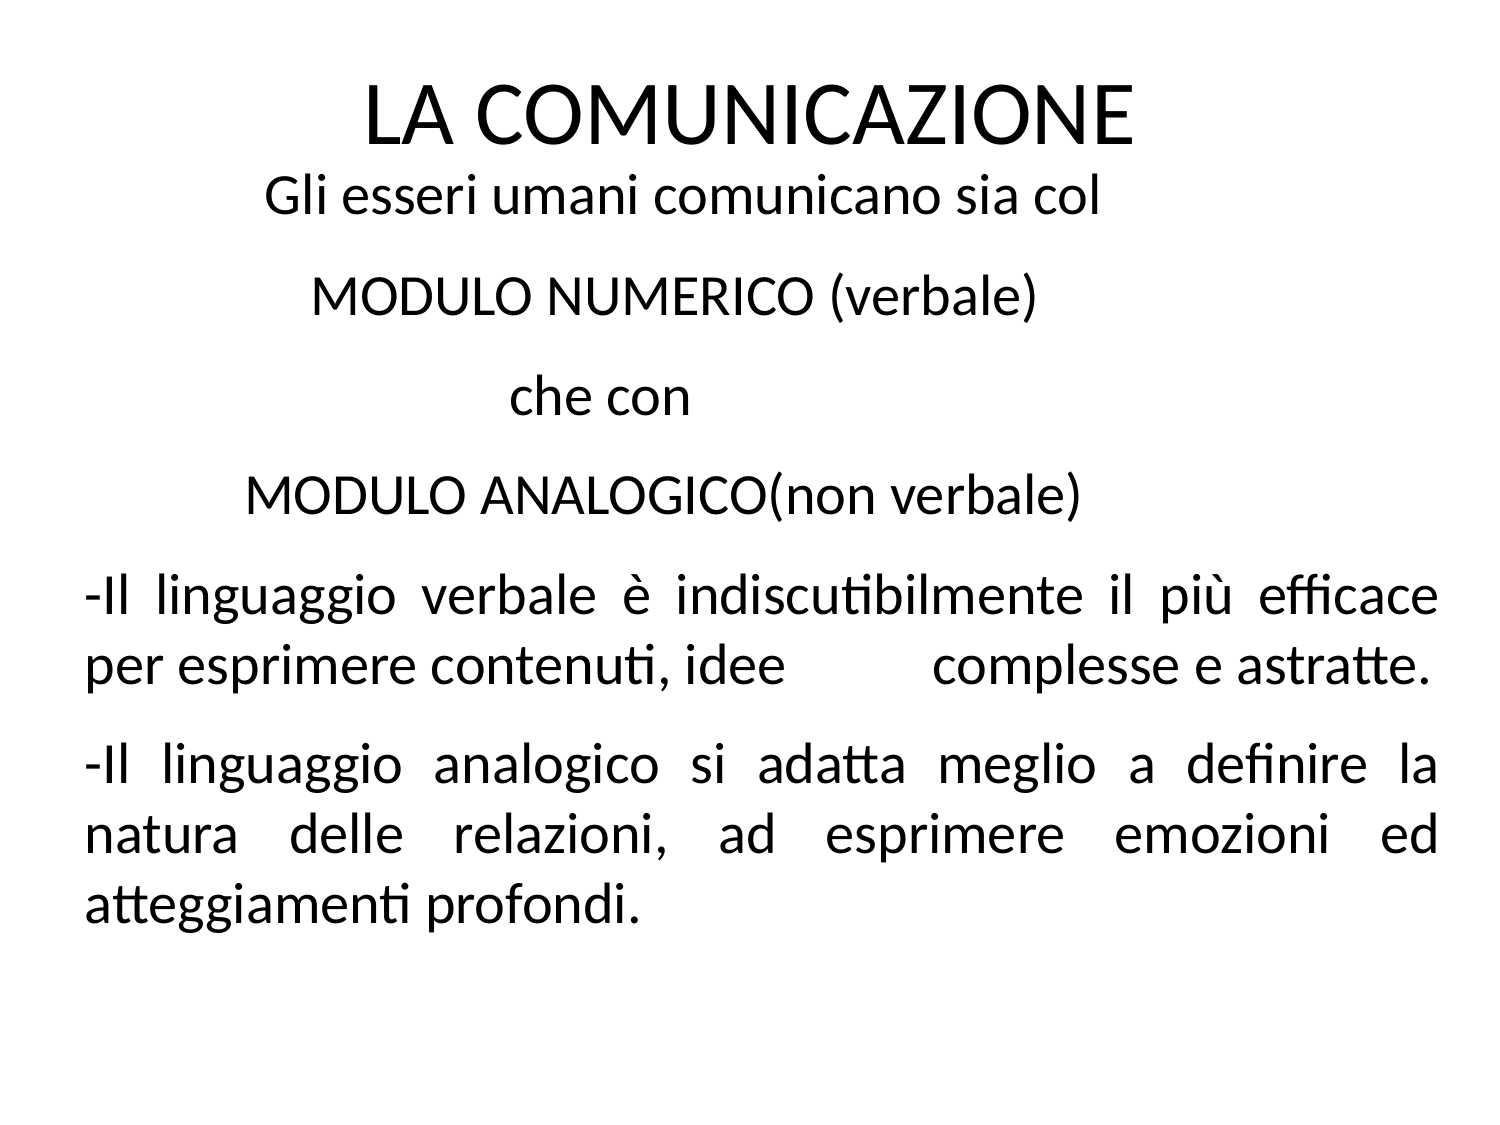

# LA COMUNICAZIONE
 Gli esseri umani comunicano sia col
 MODULO NUMERICO (verbale)
 che con
 MODULO ANALOGICO(non verbale)
-Il linguaggio verbale è indiscutibilmente il più efficace per esprimere contenuti, idee complesse e astratte.
-Il linguaggio analogico si adatta meglio a definire la natura delle relazioni, ad esprimere emozioni ed atteggiamenti profondi.